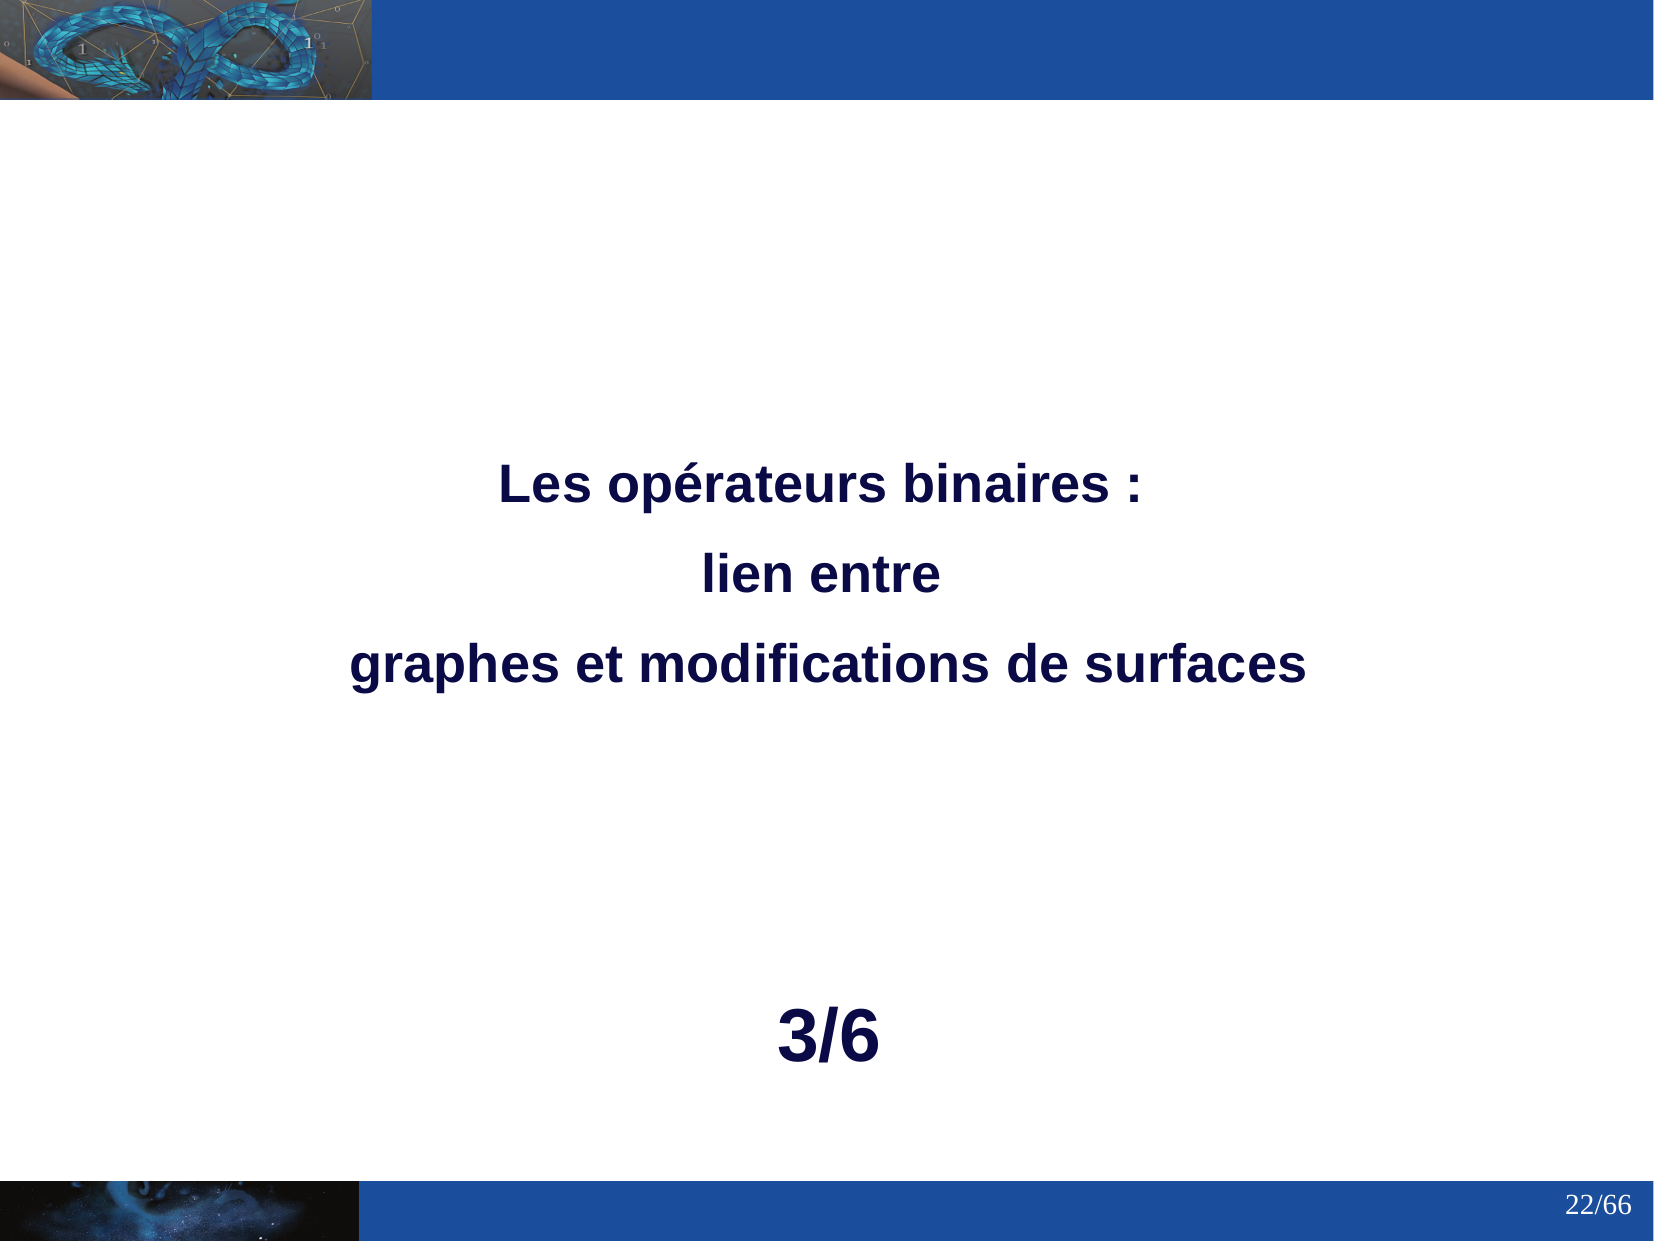

# Les opérateurs binaires :
lien entre
graphes et modifications de surfaces
3/6
22